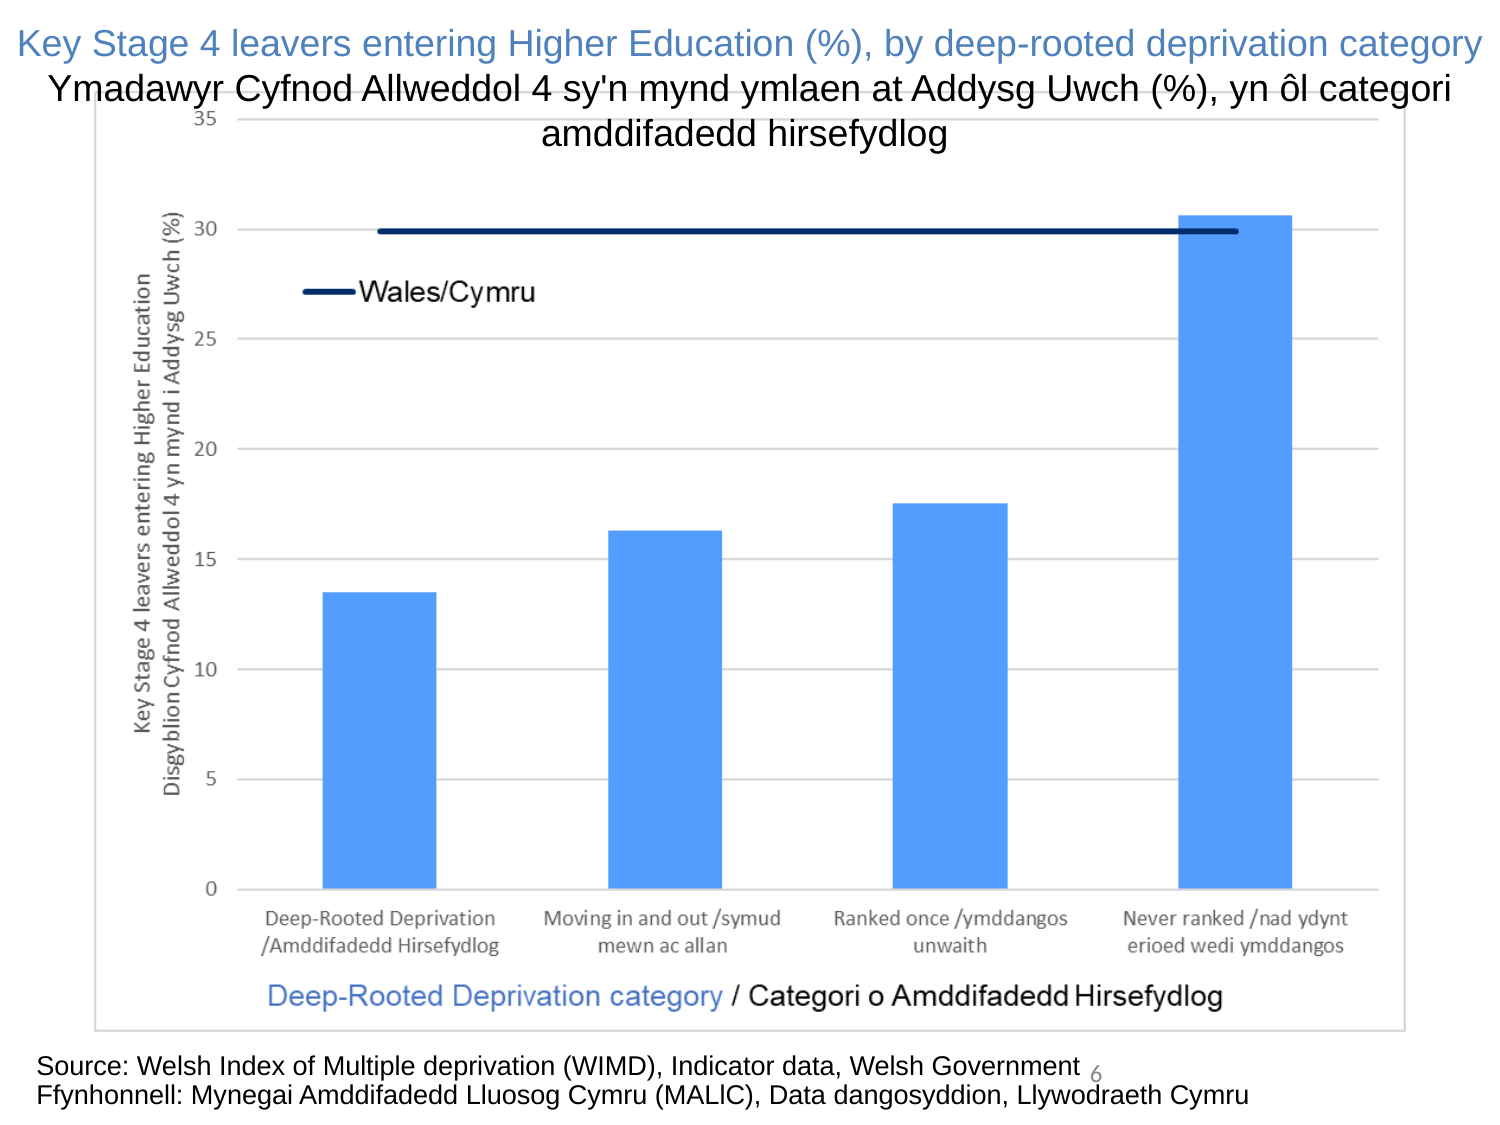

# Key Stage 4 leavers entering Higher Education (%), by deep-rooted deprivation category Ymadawyr Cyfnod Allweddol 4 sy'n mynd ymlaen at Addysg Uwch (%), yn ôl categori amddifadedd hirsefydlog
Source: Welsh Index of Multiple deprivation (WIMD), Indicator data, Welsh Government
Ffynhonnell: Mynegai Amddifadedd Lluosog Cymru (MALlC), Data dangosyddion, Llywodraeth Cymru